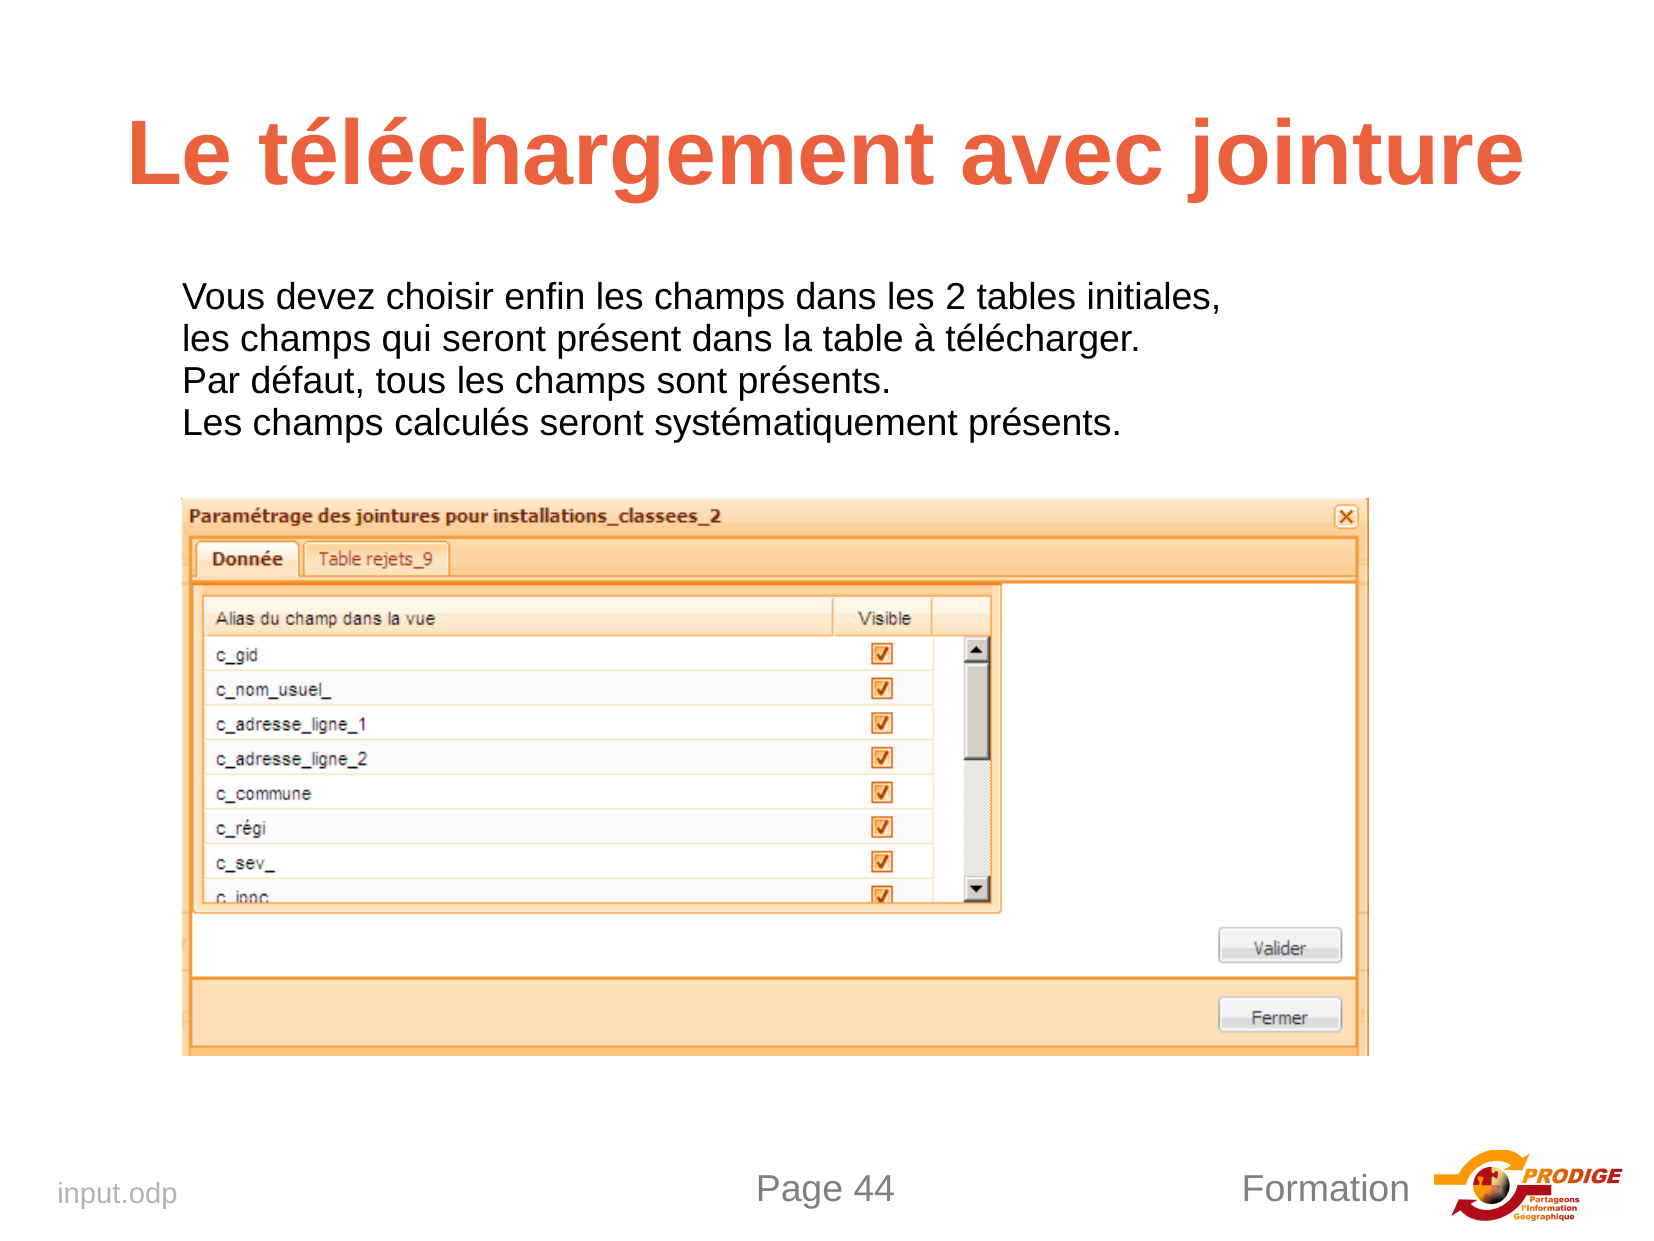

# Le téléchargement avec jointure
Vous devez choisir enfin les champs dans les 2 tables initiales,
les champs qui seront présent dans la table à télécharger.
Par défaut, tous les champs sont présents.
Les champs calculés seront systématiquement présents.